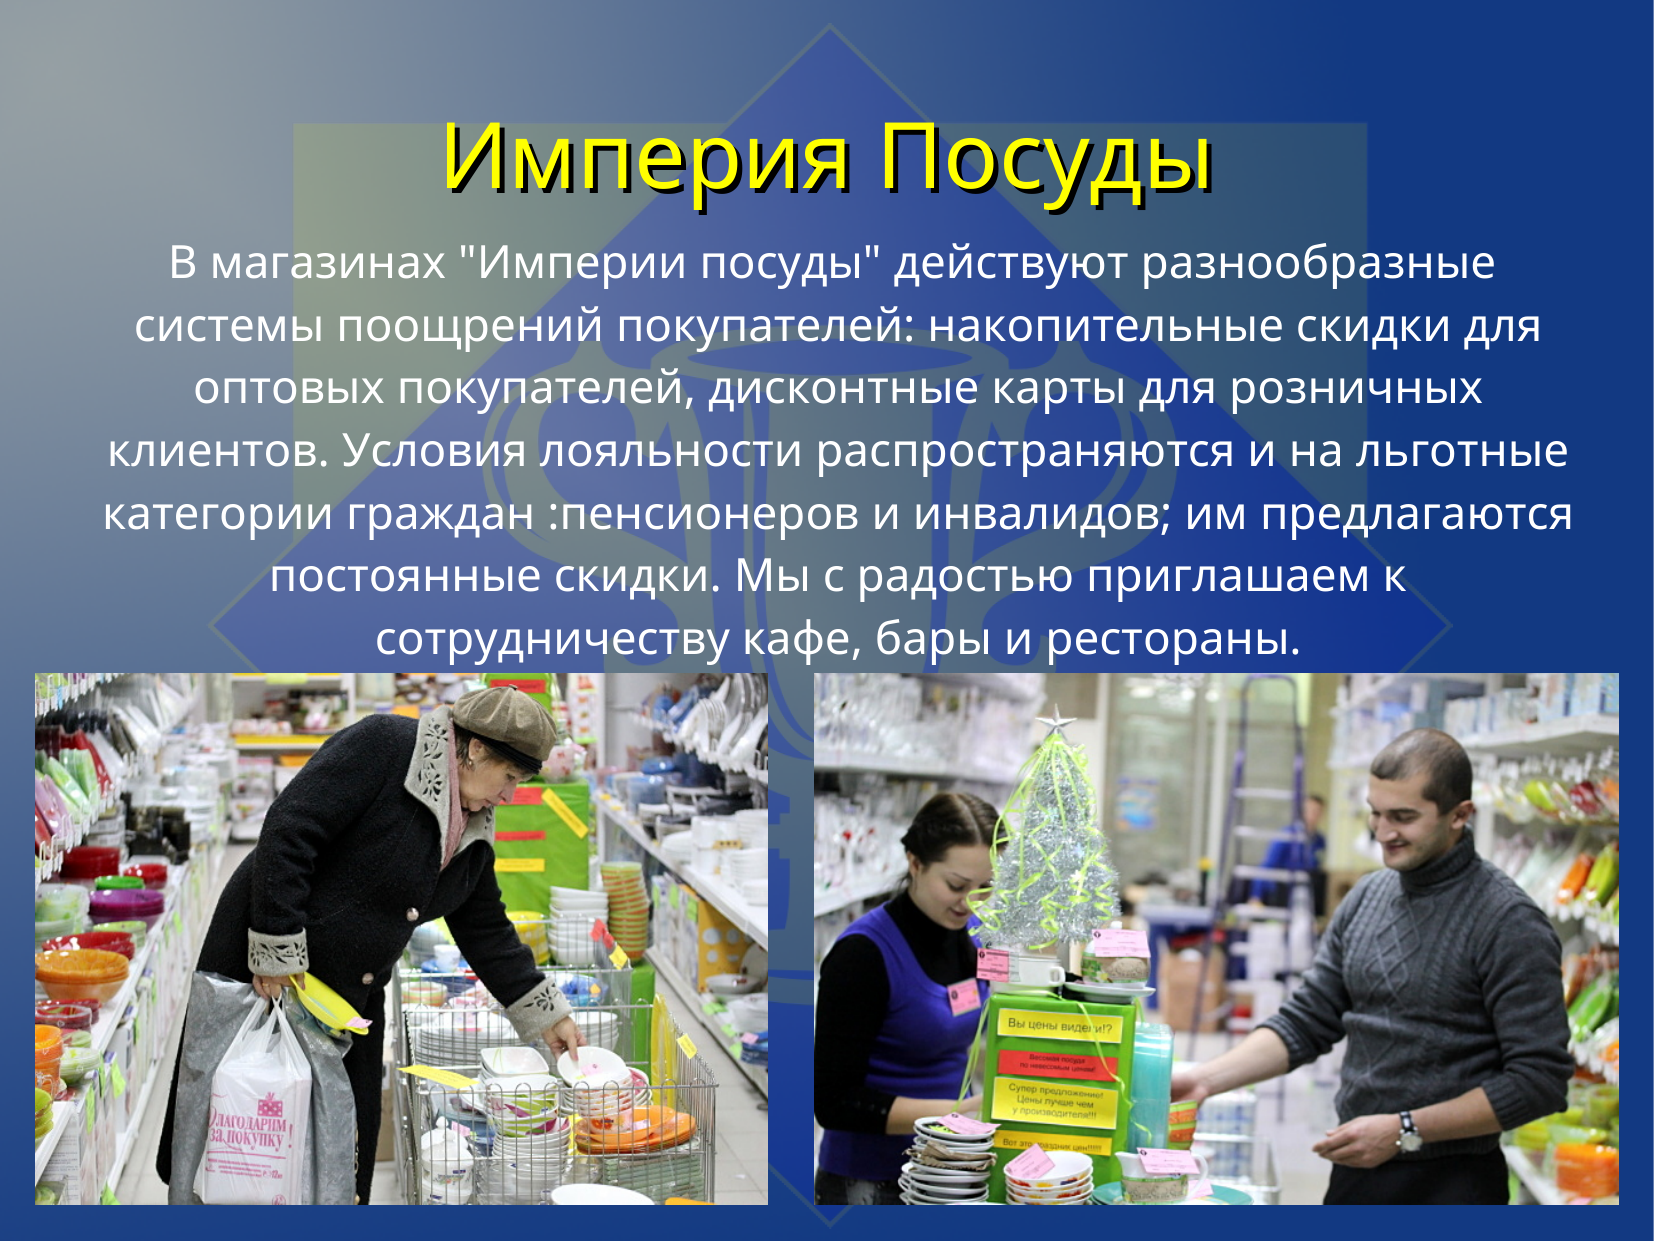

# Империя Посуды
В магазинах "Империи посуды" действуют разнообразные системы поощрений покупателей: накопительные скидки для оптовых покупателей, дисконтные карты для розничных клиентов. Условия лояльности распространяются и на льготные категории граждан :пенсионеров и инвалидов; им предлагаются постоянные скидки. Мы с радостью приглашаем к сотрудничеству кафе, бары и рестораны.